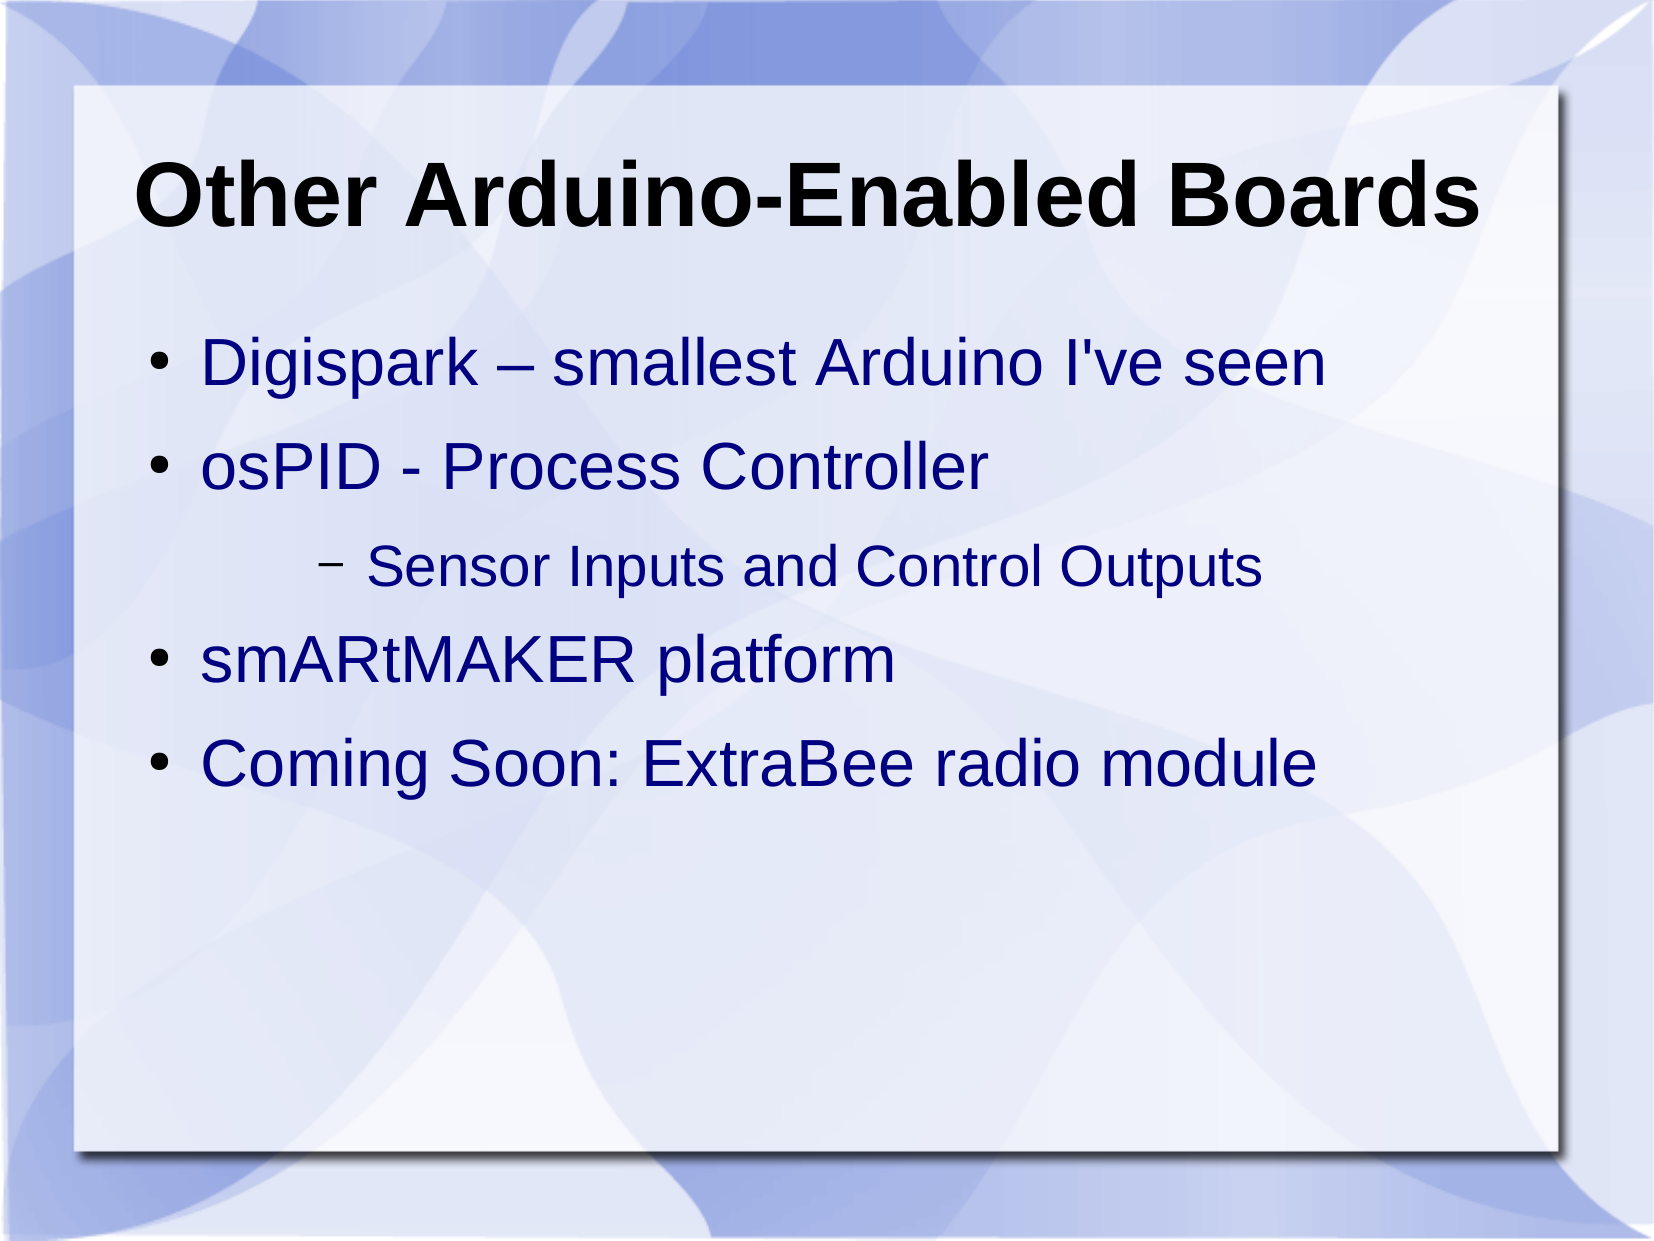

# Other Arduino-Enabled Boards
Digispark – smallest Arduino I've seen
osPID - Process Controller
Sensor Inputs and Control Outputs
smARtMAKER platform
Coming Soon: ExtraBee radio module